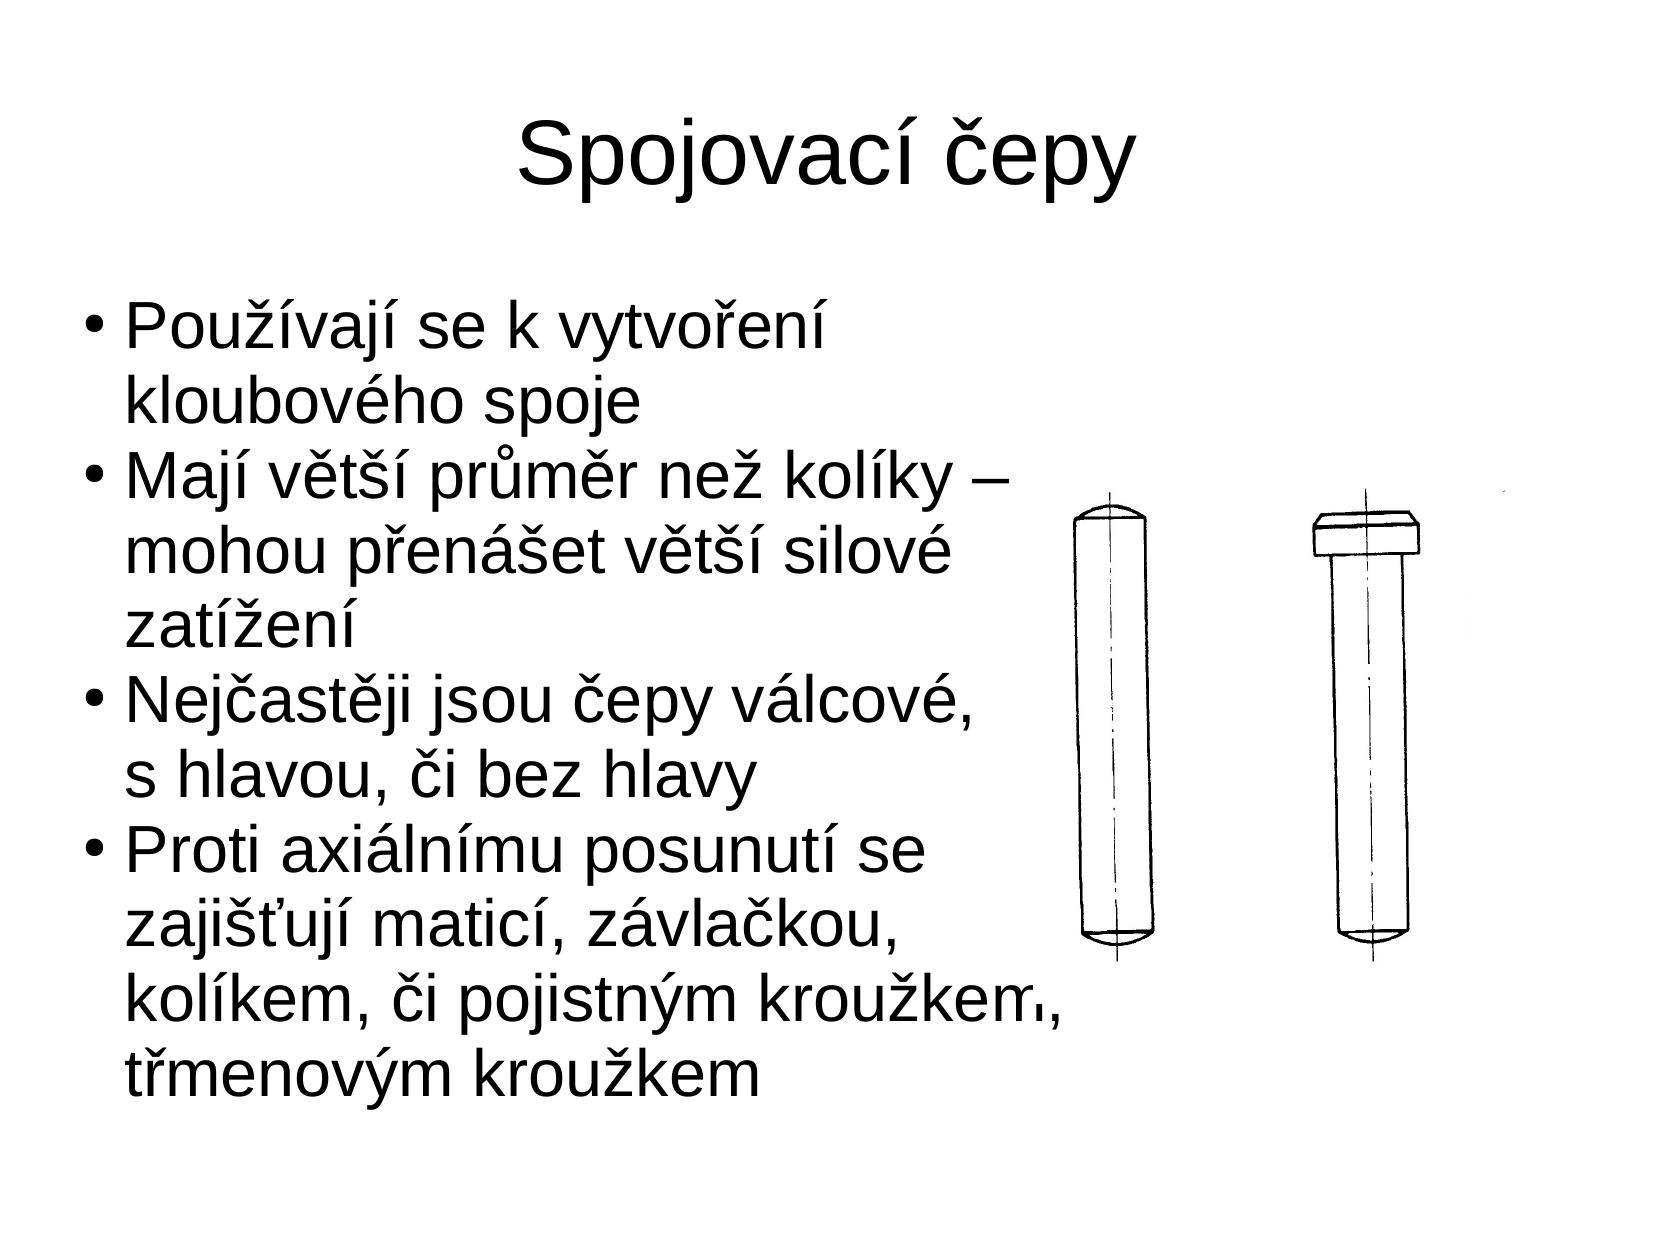

Spojovací čepy
# Používají se k vytvoření
 kloubového spoje
 Mají větší průměr než kolíky –
 mohou přenášet větší silové
 zatížení
 Nejčastěji jsou čepy válcové,
 s hlavou, či bez hlavy
 Proti axiálnímu posunutí se
 zajišťují maticí, závlačkou,
 kolíkem, či pojistným kroužkem,
 třmenovým kroužkem